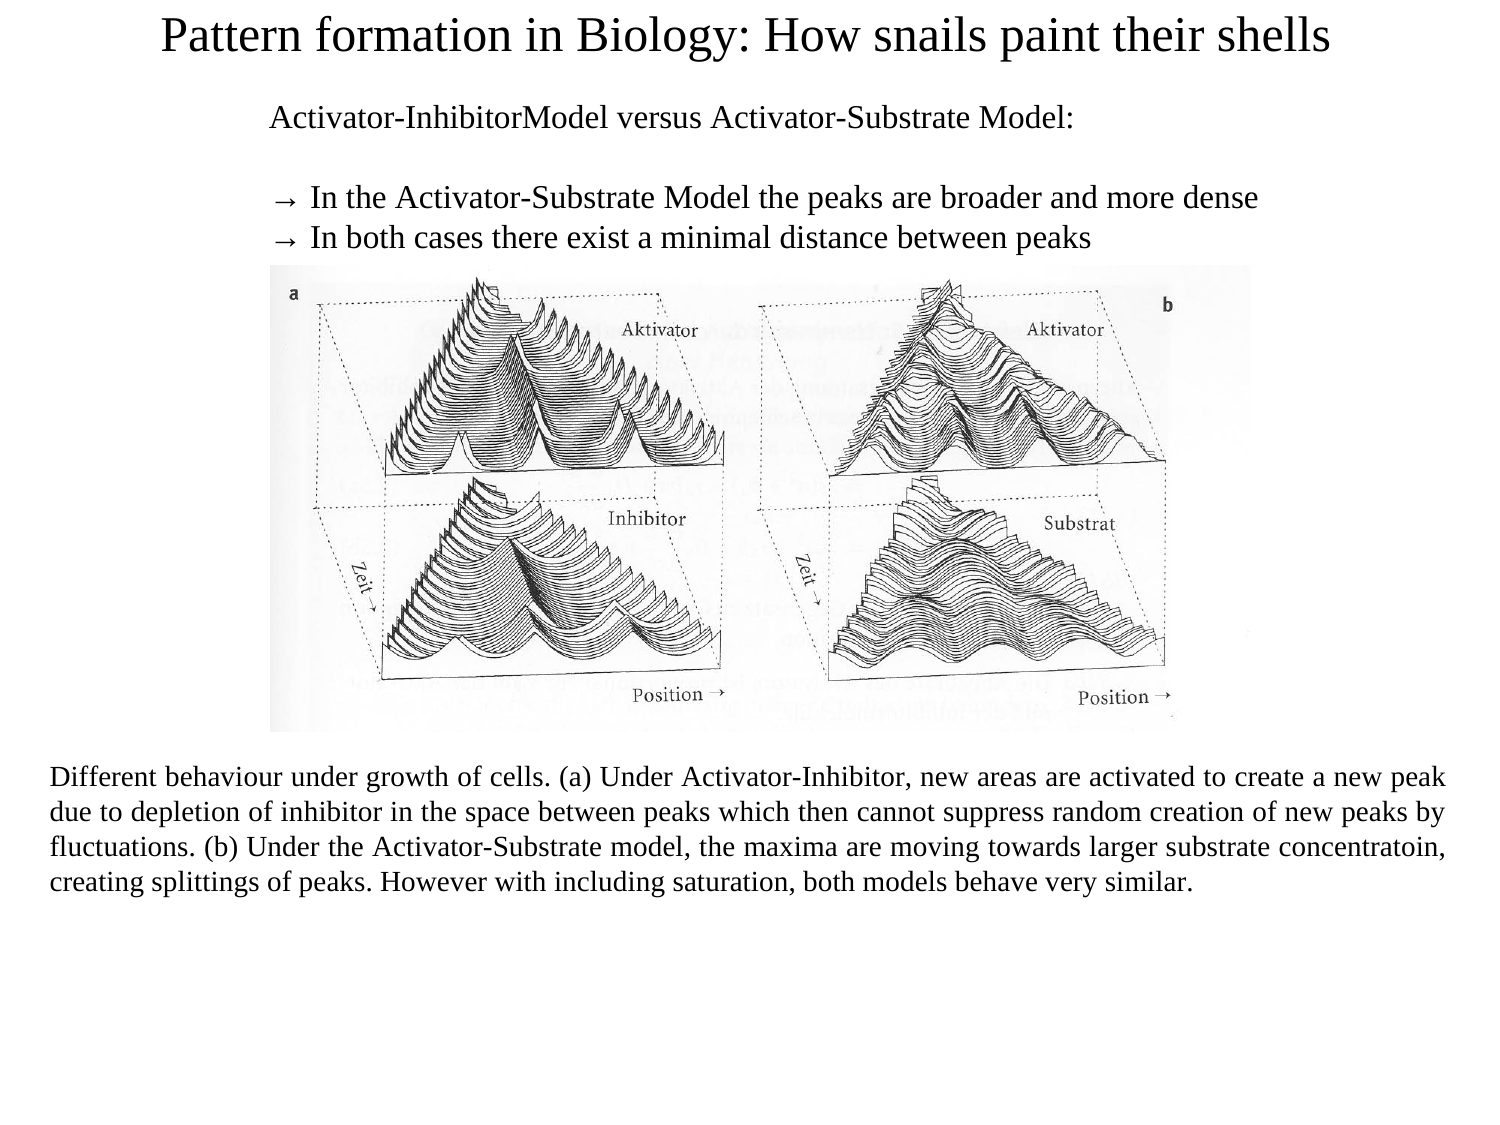

# Pattern formation in Biology: How snails paint their shells
Activator-InhibitorModel versus Activator-Substrate Model:
→ In the Activator-Substrate Model the peaks are broader and more dense
→ In both cases there exist a minimal distance between peaks
Different behaviour under growth of cells. (a) Under Activator-Inhibitor, new areas are activated to create a new peak due to depletion of inhibitor in the space between peaks which then cannot suppress random creation of new peaks by fluctuations. (b) Under the Activator-Substrate model, the maxima are moving towards larger substrate concentratoin, creating splittings of peaks. However with including saturation, both models behave very similar.